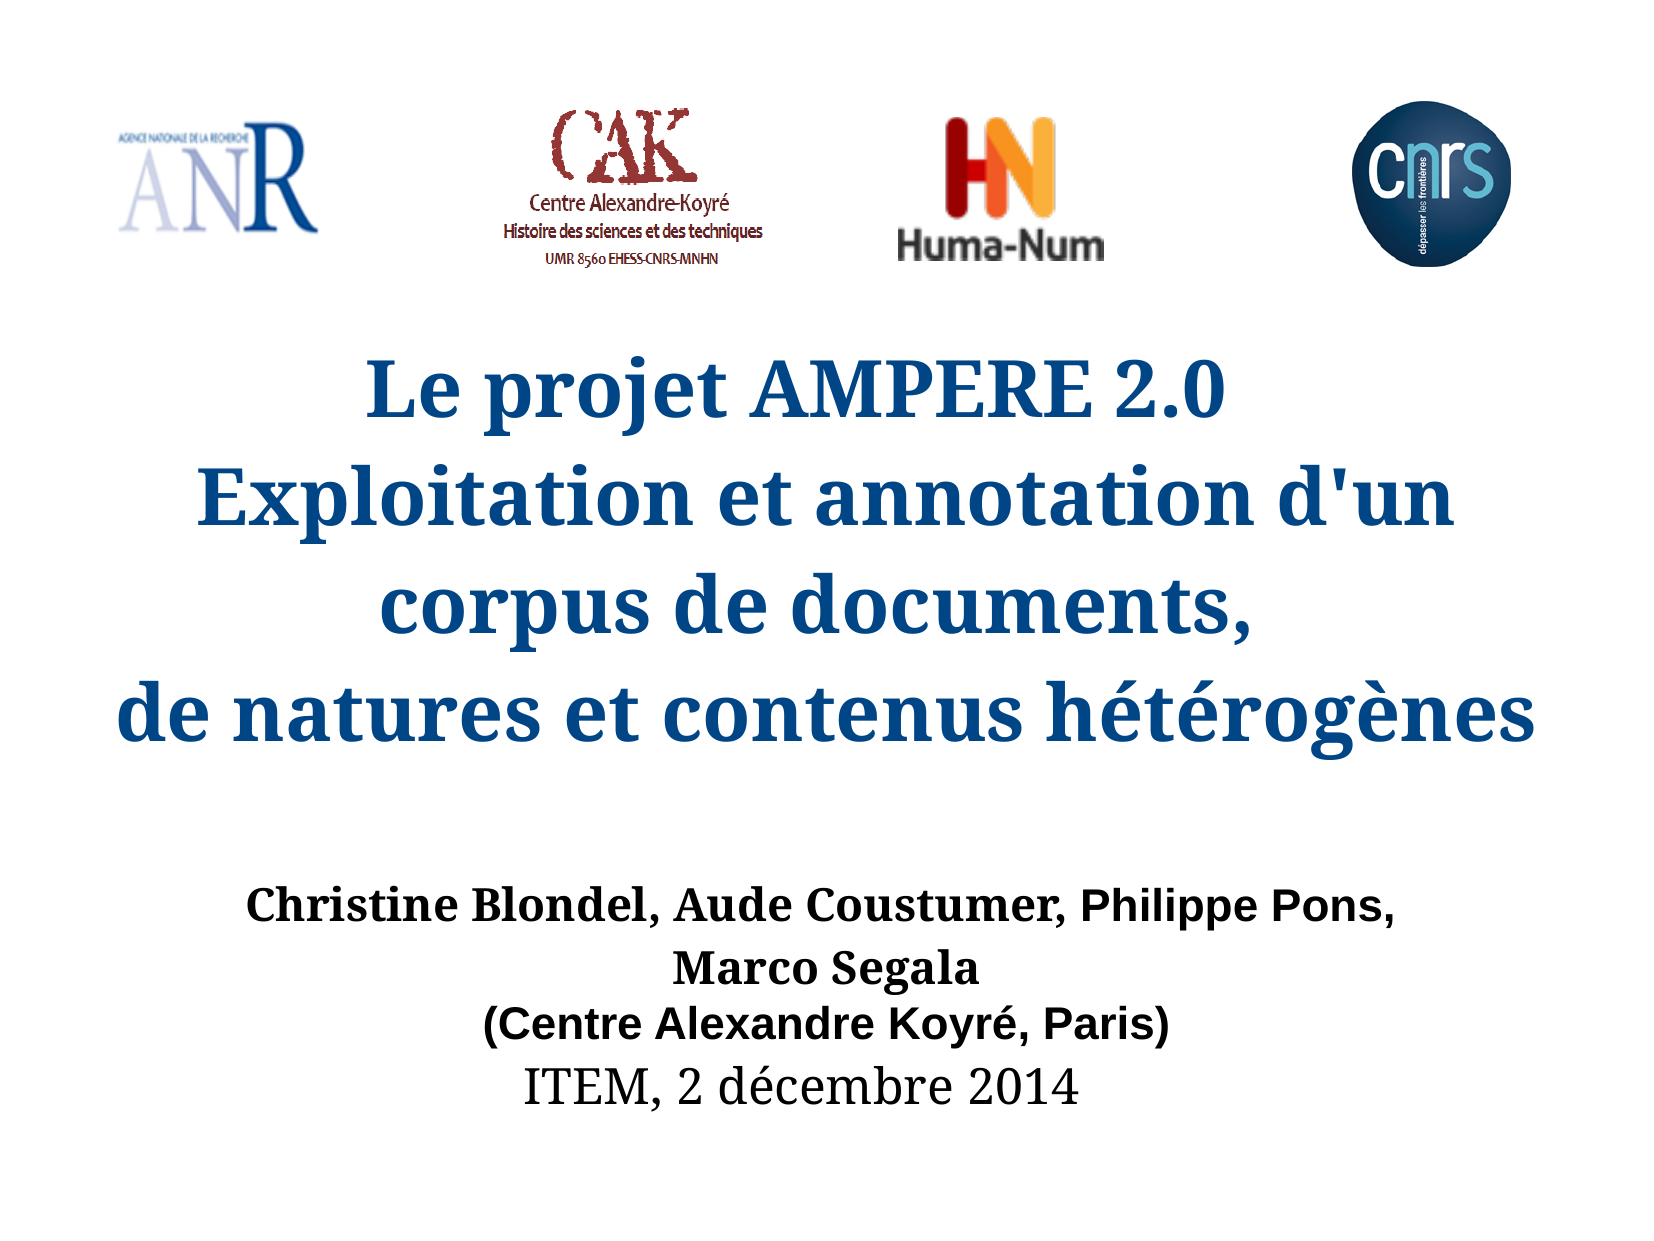

Corpus, données et outils de la recherche en sciences humaines et sociales - 2012
# Le projet AMPERE 2.0  Exploitation et annotation d'un corpus de documents, de natures et contenus hétérogènes Christine Blondel, Aude Coustumer, Philippe Pons, Marco Segala (Centre Alexandre Koyré, Paris)
ITEM, 2 décembre 2014